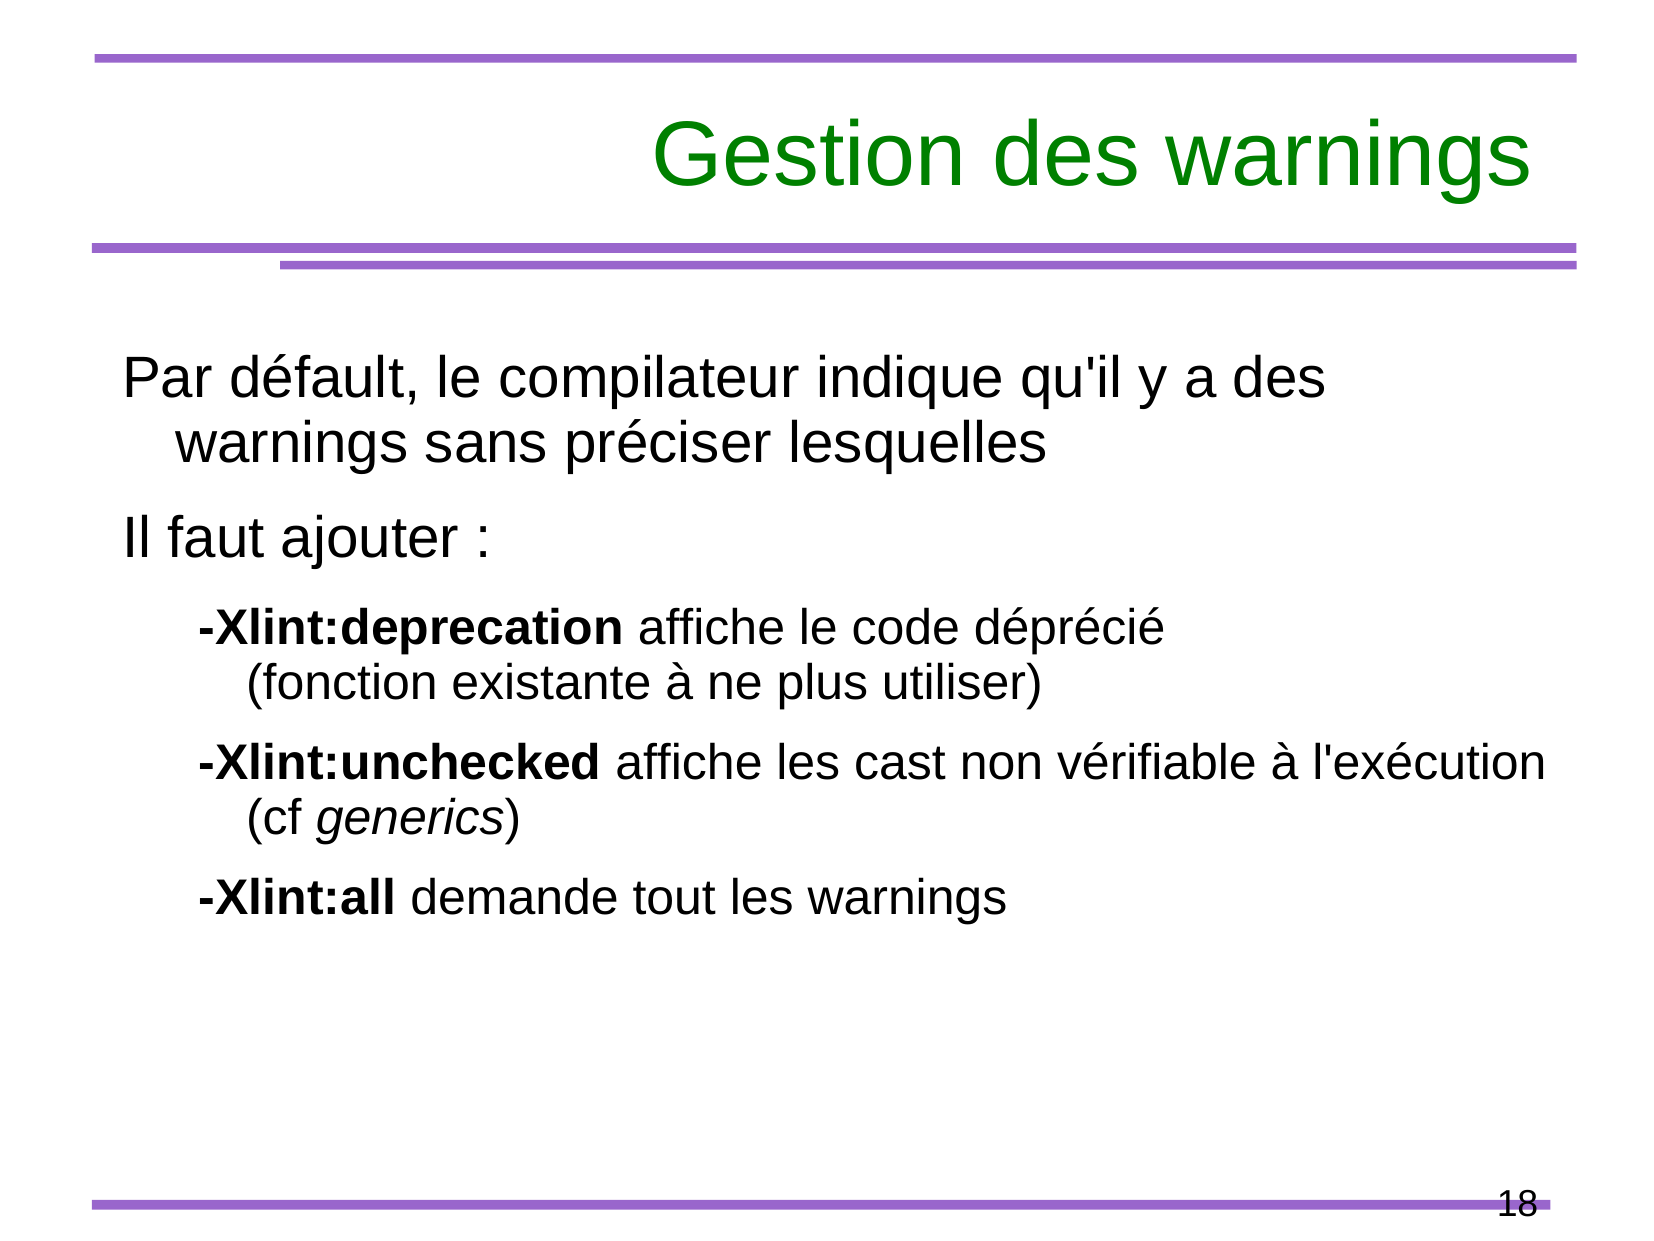

# Gestion des warnings
Par défault, le compilateur indique qu'il y a des warnings sans préciser lesquelles
Il faut ajouter :
-Xlint:deprecation affiche le code déprécié
(fonction existante à ne plus utiliser)
-Xlint:unchecked affiche les cast non vérifiable à l'exécution (cf generics)
-Xlint:all demande tout les warnings